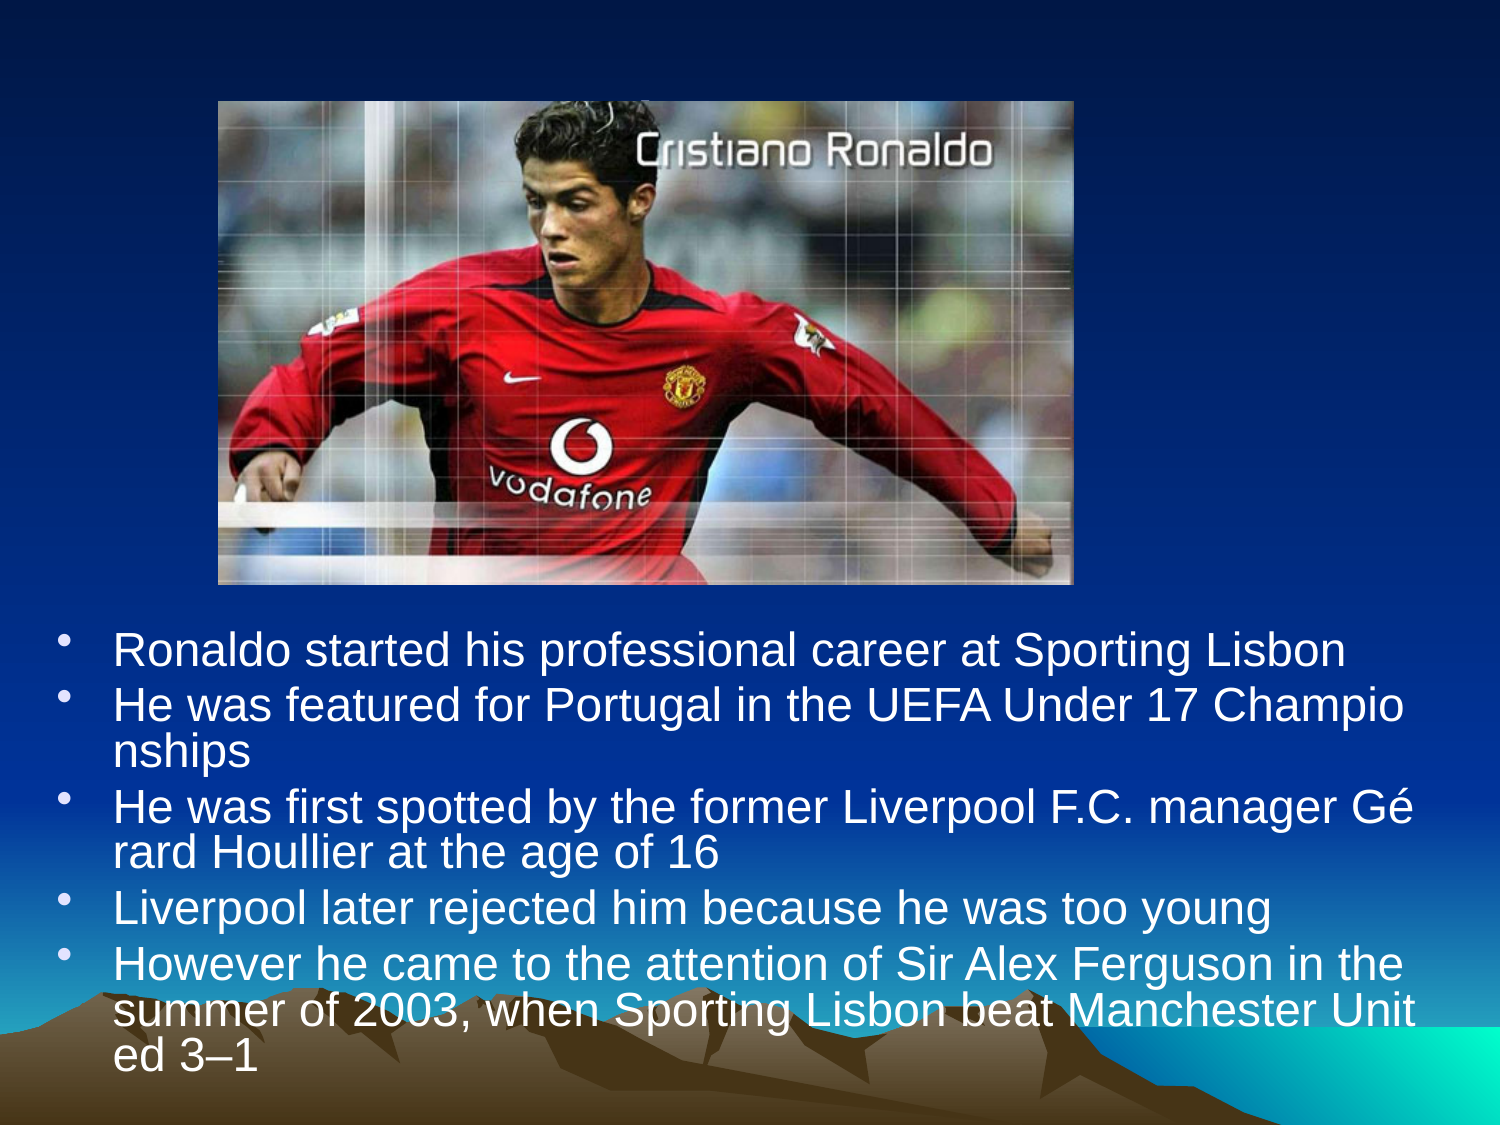

# Early Career
Ronaldo started his professional career at Sporting Lisbon
He was featured for Portugal in the UEFA Under 17 Championships
He was first spotted by the former Liverpool F.C. manager Gérard Houllier at the age of 16
Liverpool later rejected him because he was too young
However he came to the attention of Sir Alex Ferguson in the summer of 2003, when Sporting Lisbon beat Manchester United 3–1